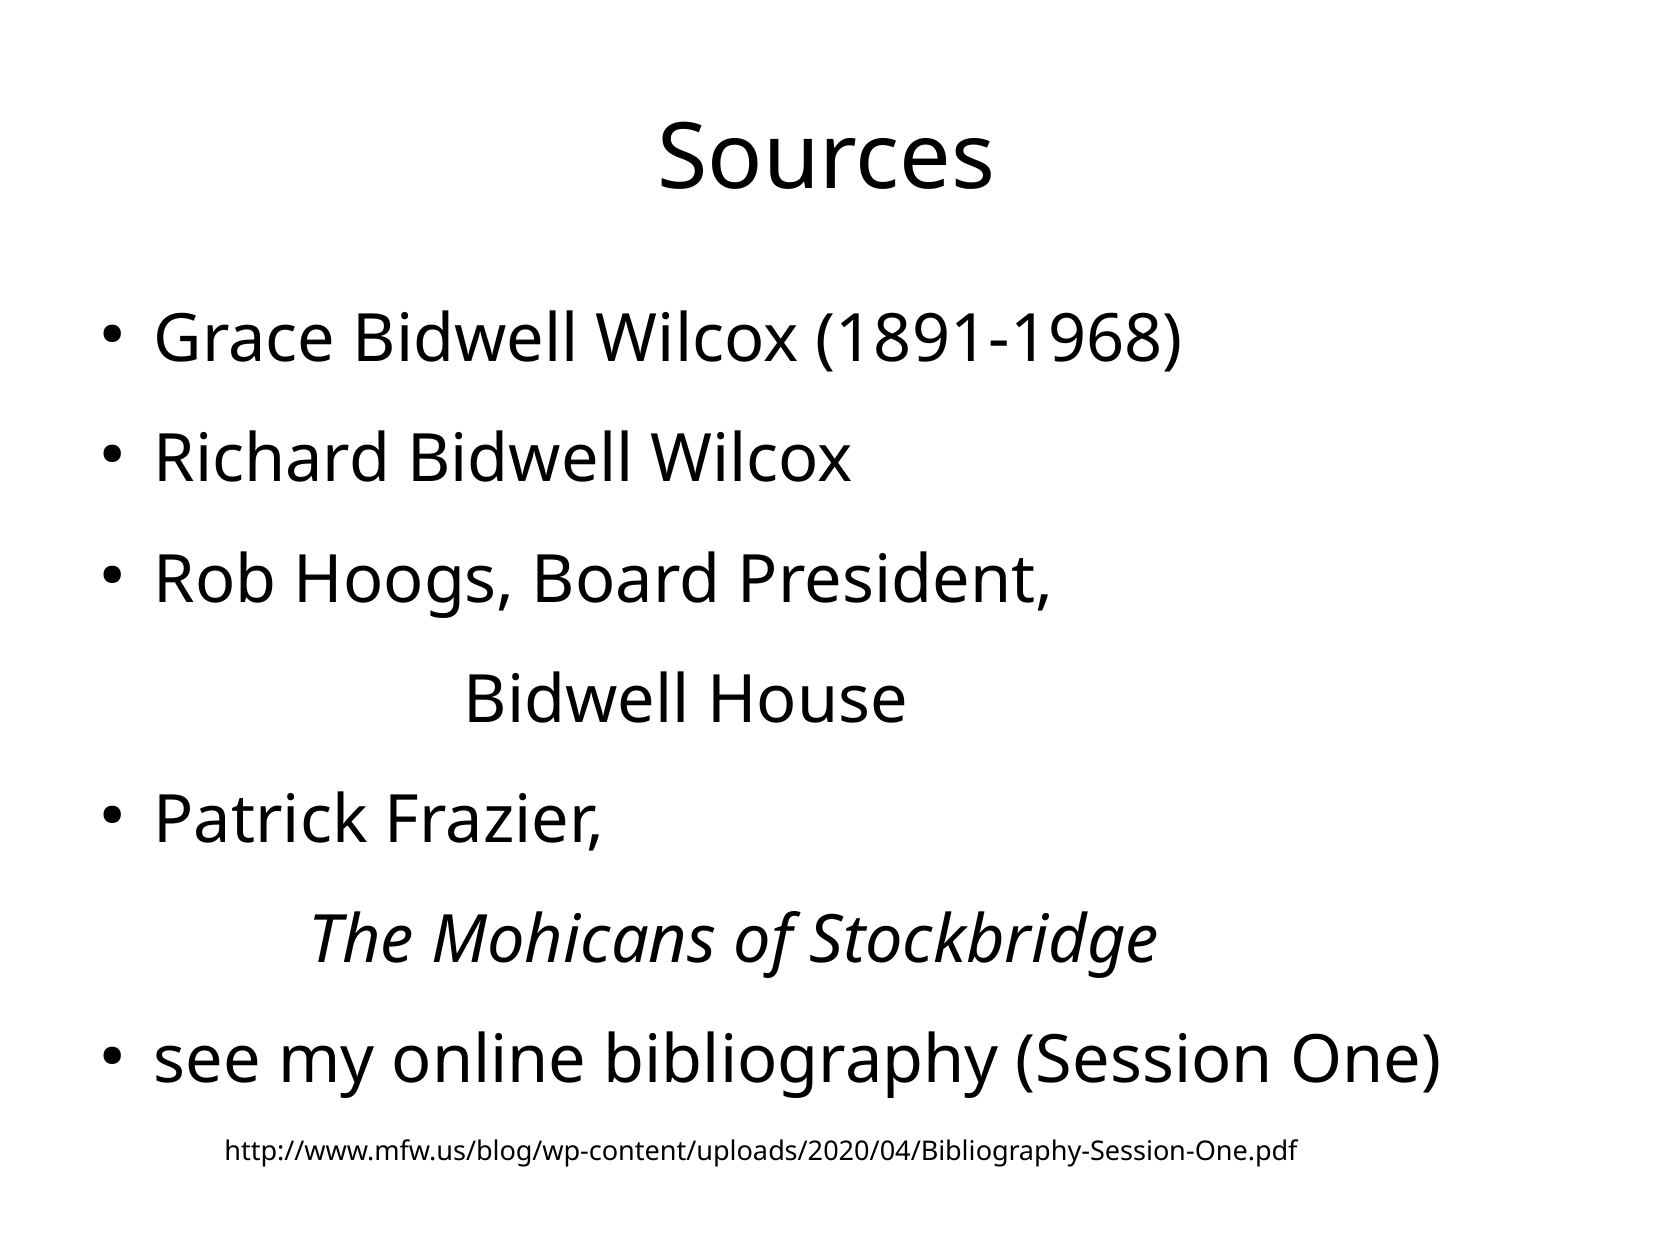

# Sources
Grace Bidwell Wilcox (1891-1968)
Richard Bidwell Wilcox
Rob Hoogs, Board President,
 Bidwell House
Patrick Frazier,
 The Mohicans of Stockbridge
see my online bibliography (Session One)
http://www.mfw.us/blog/wp-content/uploads/2020/04/Bibliography-Session-One.pdf